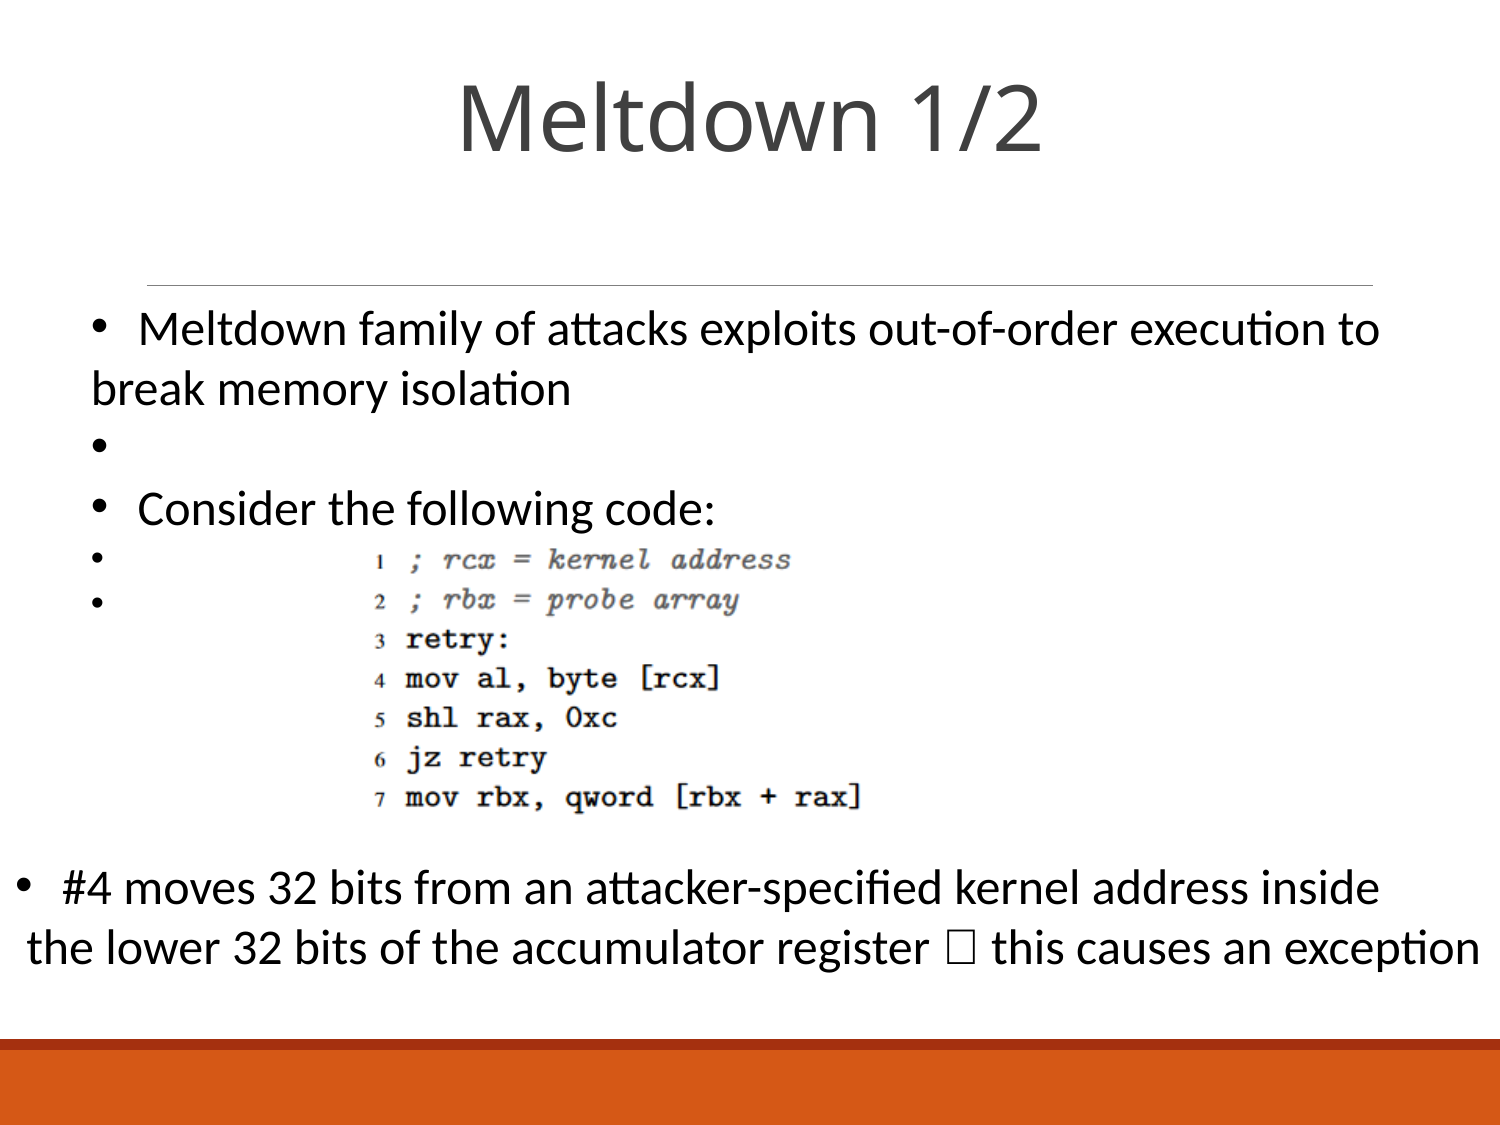

Meltdown 1/2
Meltdown family of attacks exploits out-of-order execution to
break memory isolation
Consider the following code:
#4 moves 32 bits from an attacker-specified kernel address inside
 the lower 32 bits of the accumulator register  this causes an exception